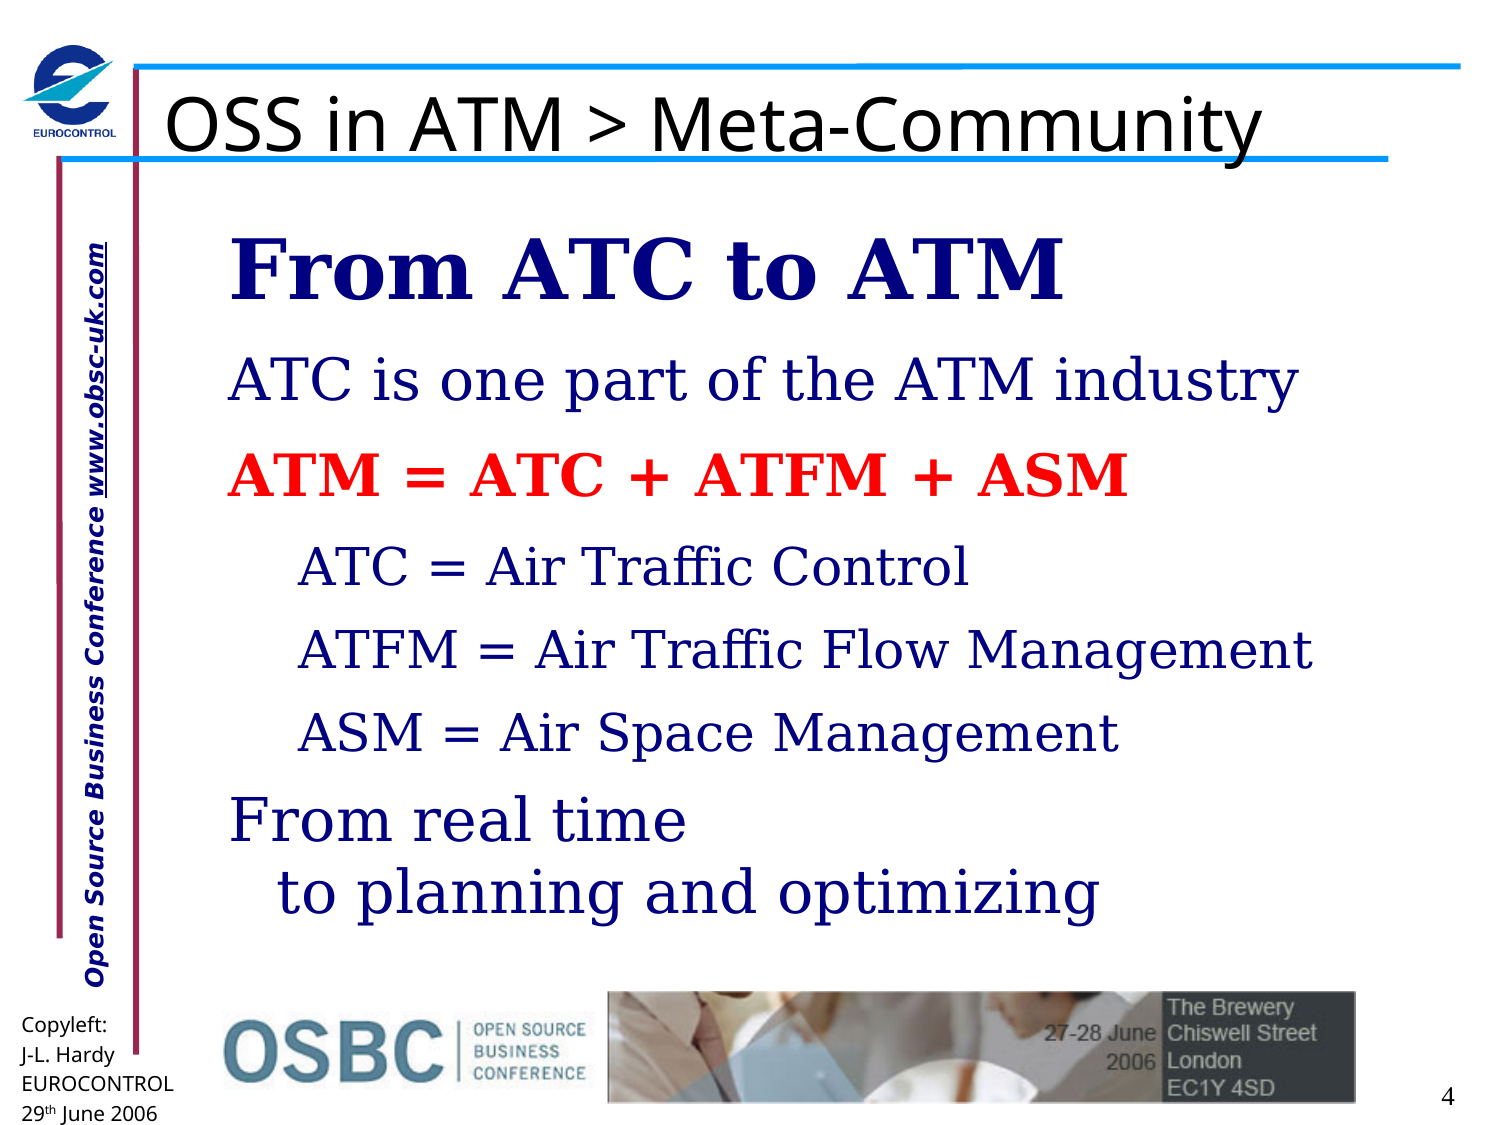

# From ATC to ATM
ATC is one part of the ATM industry
ATM = ATC + ATFM + ASM
ATC = Air Traffic Control
ATFM = Air Traffic Flow Management
ASM = Air Space Management
From real time
to planning and optimizing